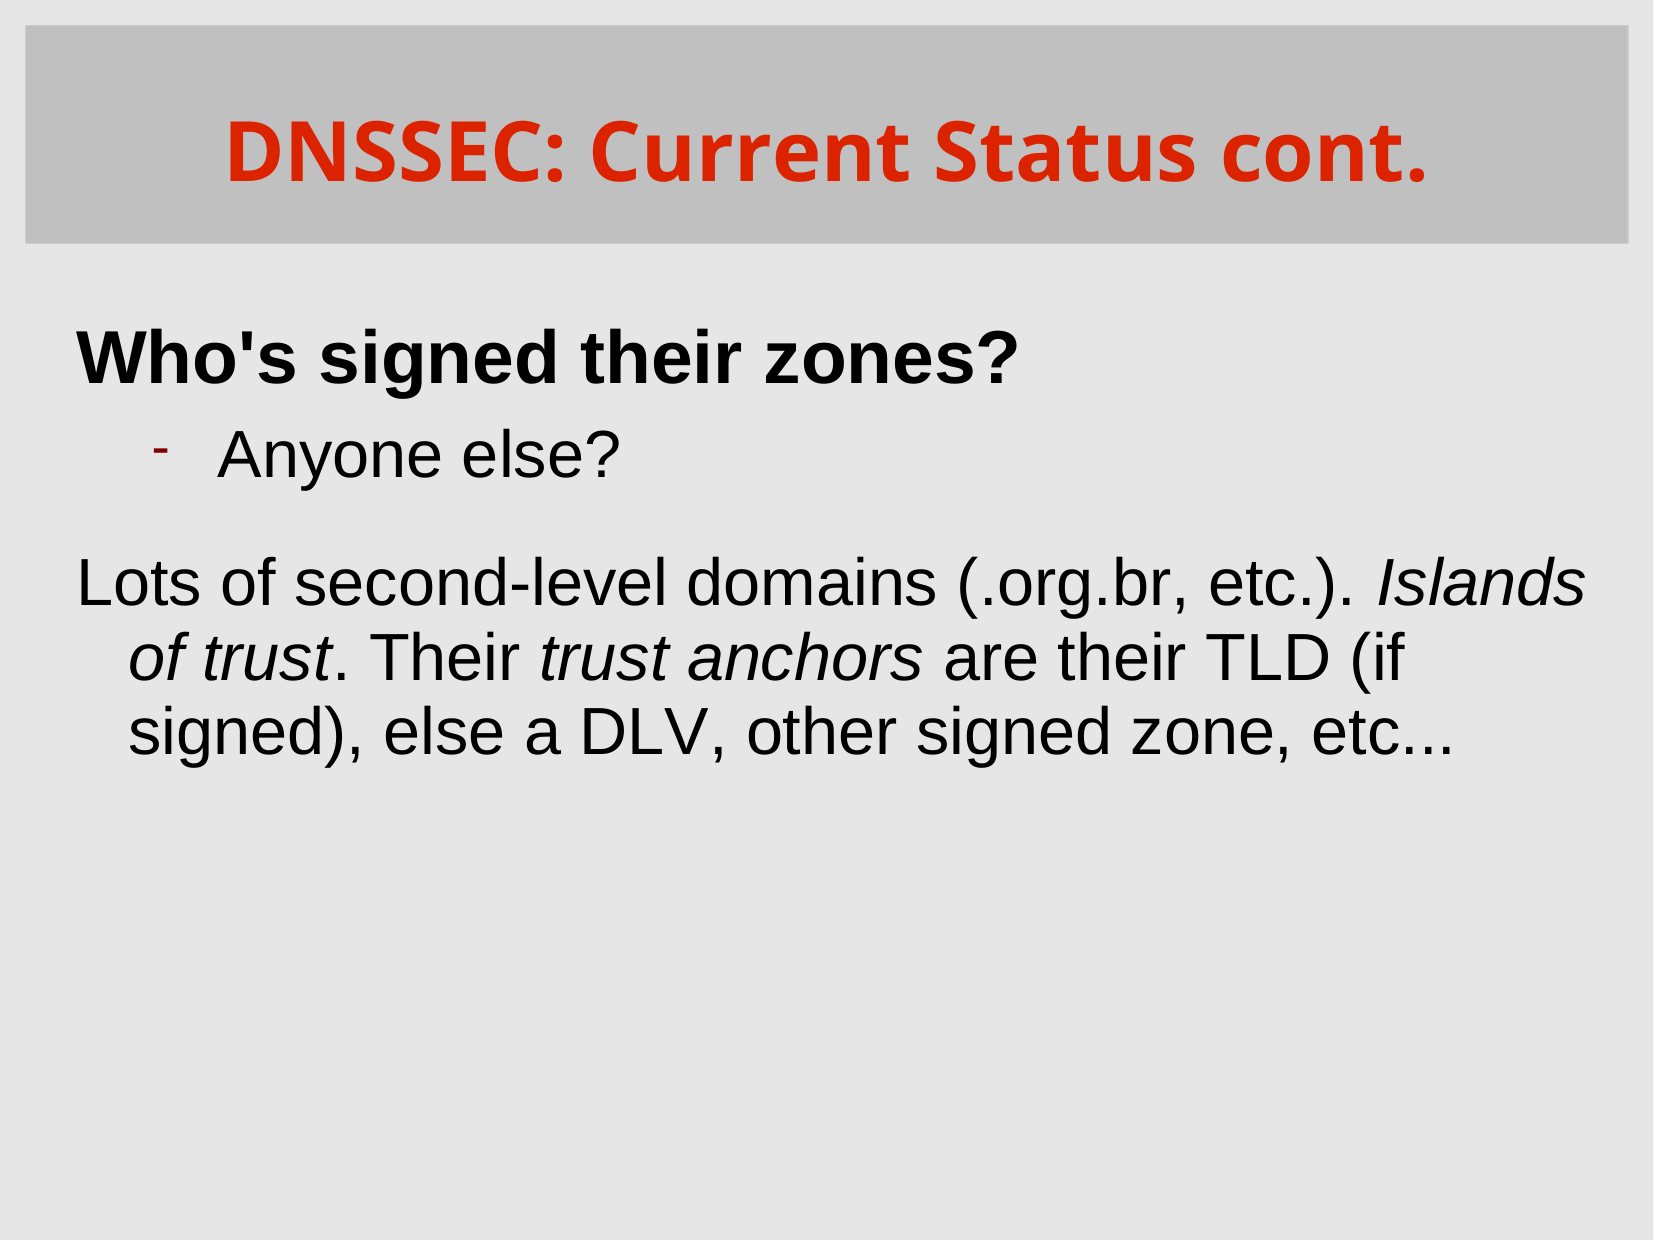

# DNSSEC: Current Status cont.
Who's signed their zones?
 Anyone else?
Lots of second-level domains (.org.br, etc.). Islands of trust. Their trust anchors are their TLD (if signed), else a DLV, other signed zone, etc...